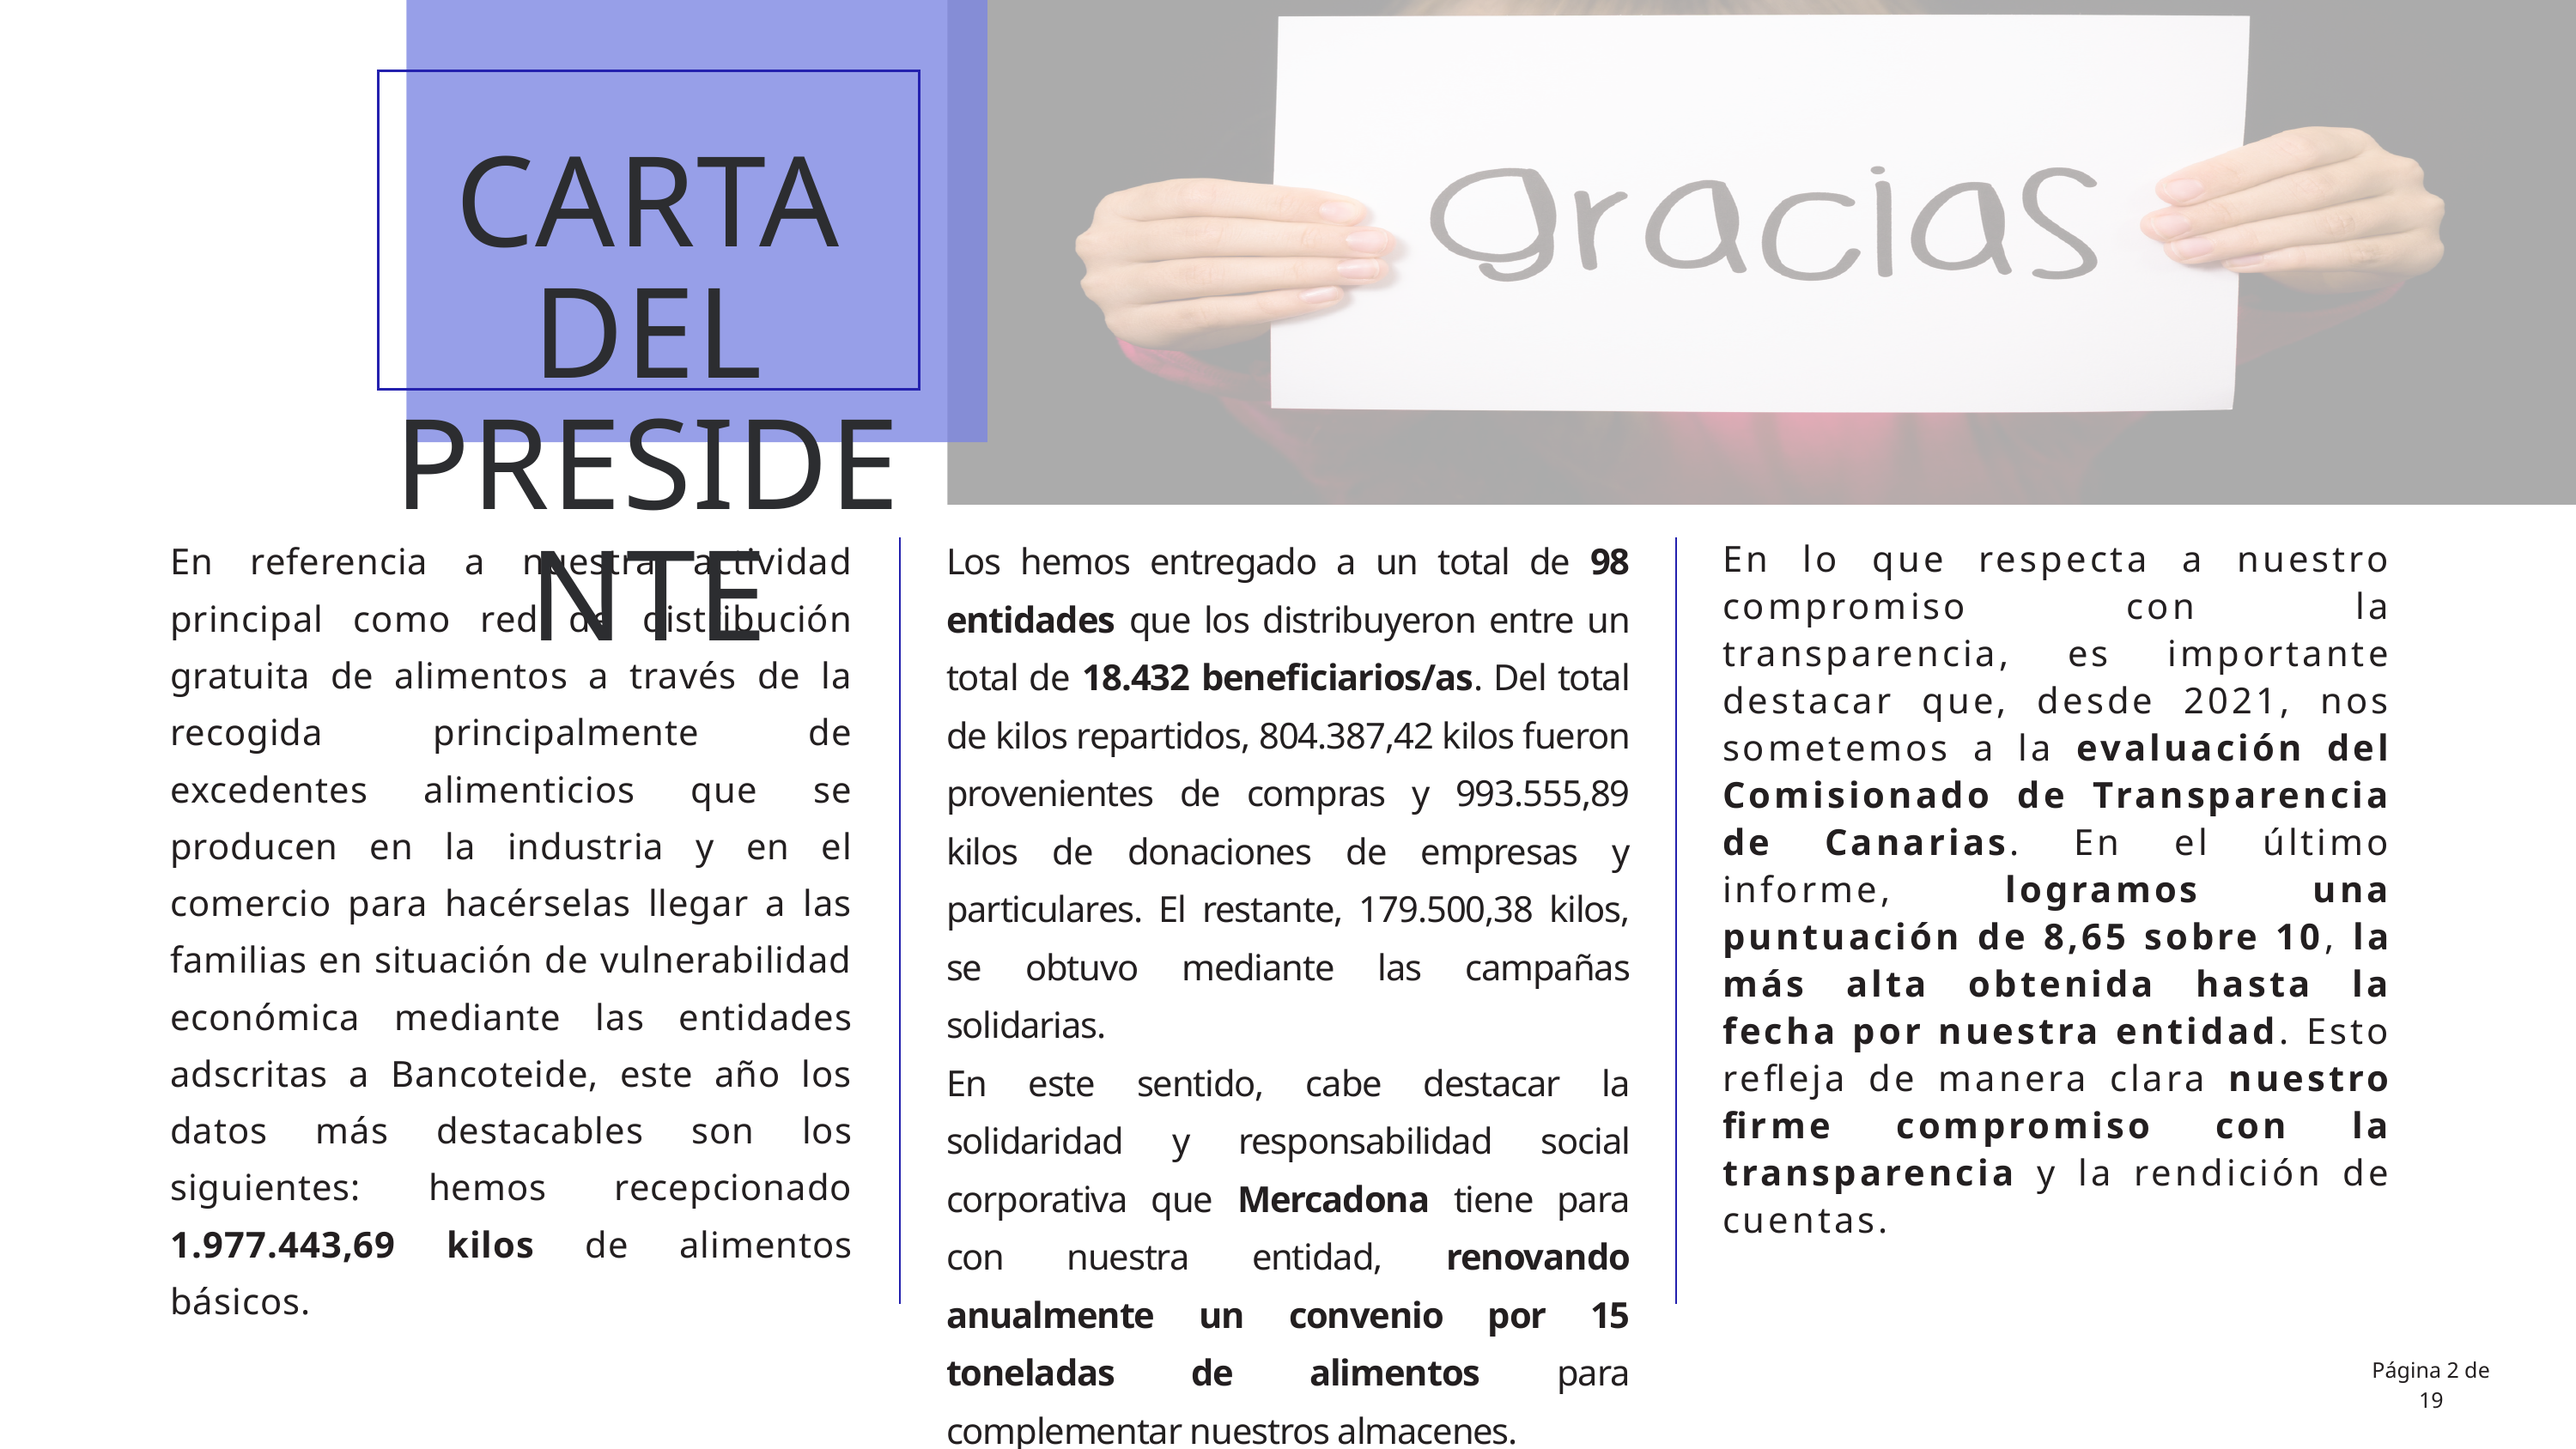

CARTA DEL PRESIDENTE
Los hemos entregado a un total de 98 entidades que los distribuyeron entre un total de 18.432 beneficiarios/as. Del total de kilos repartidos, 804.387,42 kilos fueron provenientes de compras y 993.555,89 kilos de donaciones de empresas y particulares. El restante, 179.500,38 kilos, se obtuvo mediante las campañas solidarias.
En este sentido, cabe destacar la solidaridad y responsabilidad social corporativa que Mercadona tiene para con nuestra entidad, renovando anualmente un convenio por 15 toneladas de alimentos para complementar nuestros almacenes.
En referencia a nuestra actividad principal como red de distribución gratuita de alimentos a través de la recogida principalmente de excedentes alimenticios que se producen en la industria y en el comercio para hacérselas llegar a las familias en situación de vulnerabilidad económica mediante las entidades adscritas a Bancoteide, este año los datos más destacables son los siguientes: hemos recepcionado 1.977.443,69 kilos de alimentos básicos.
En lo que respecta a nuestro compromiso con la transparencia, es importante destacar que, desde 2021, nos sometemos a la evaluación del Comisionado de Transparencia de Canarias. En el último informe, logramos una puntuación de 8,65 sobre 10, la más alta obtenida hasta la fecha por nuestra entidad. Esto refleja de manera clara nuestro firme compromiso con la transparencia y la rendición de cuentas.
Página 2 de 19